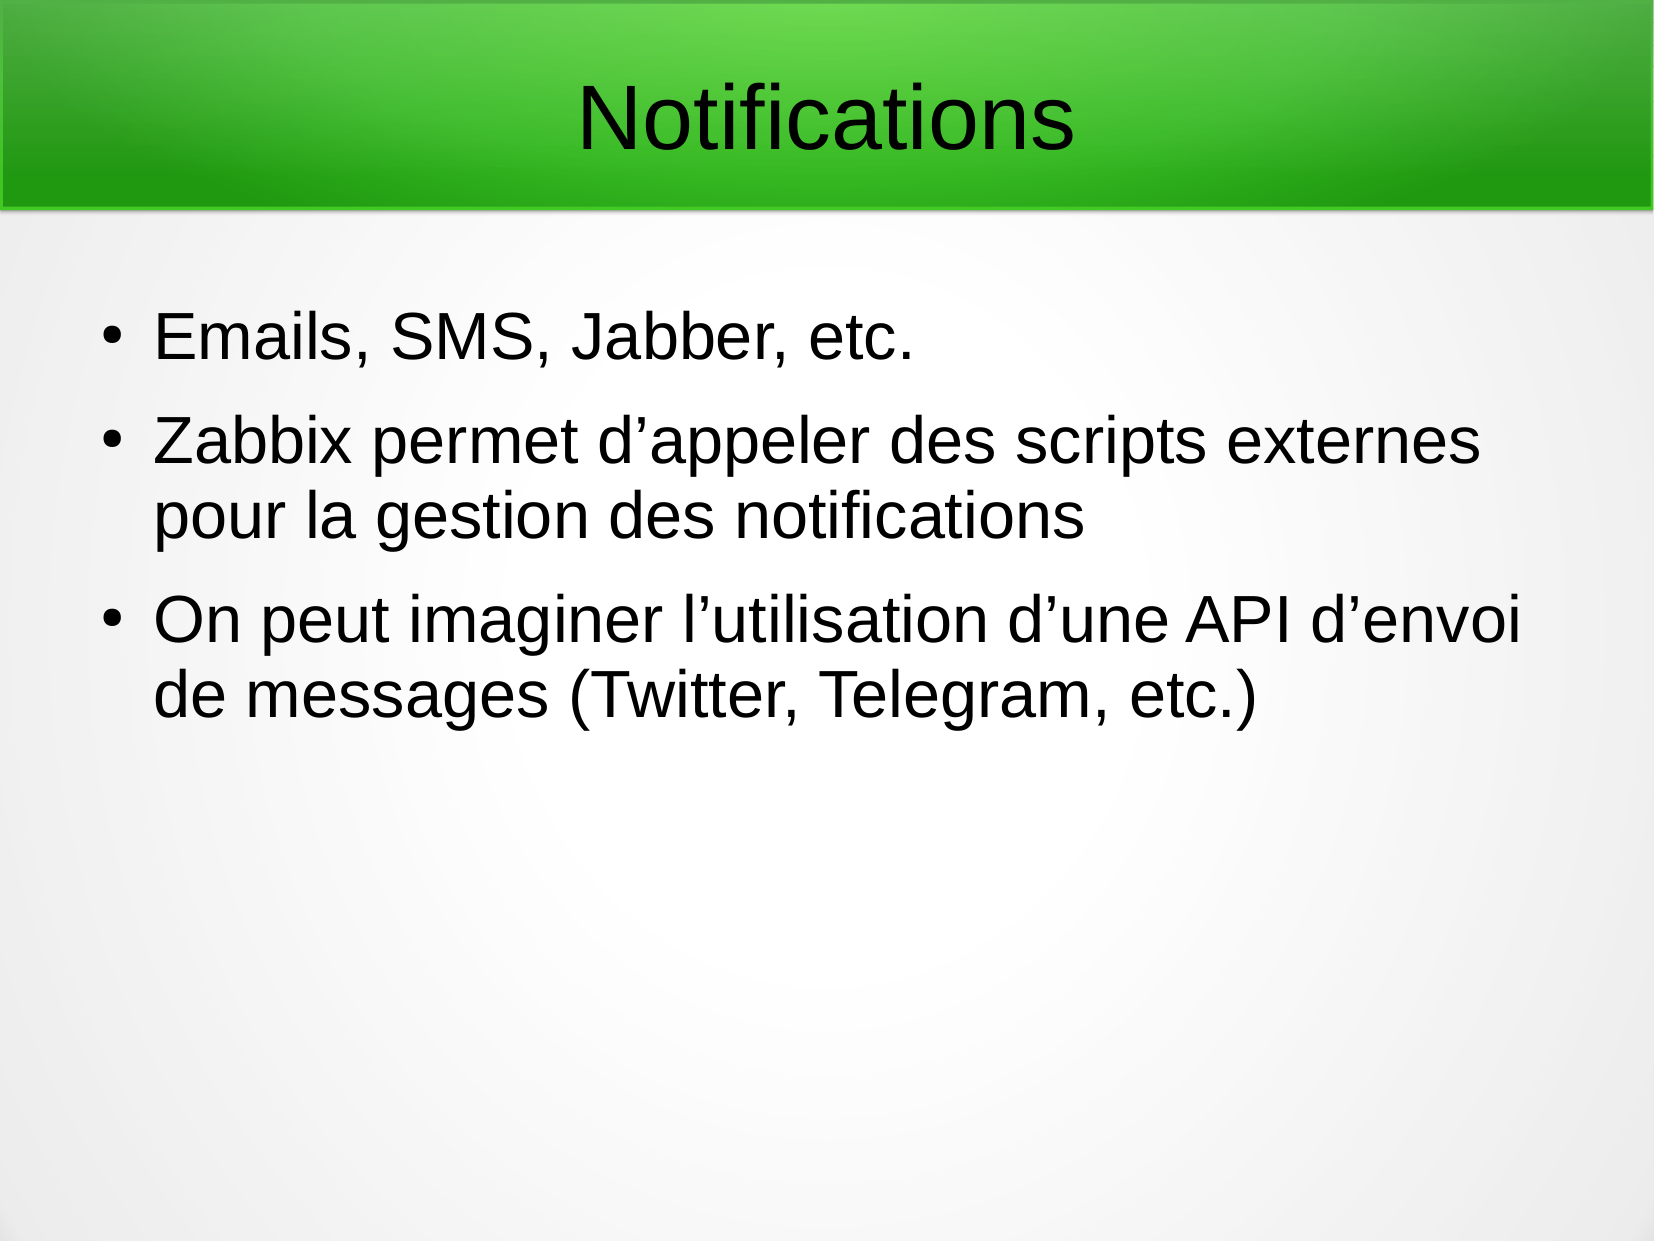

# Notifications
Emails, SMS, Jabber, etc.
Zabbix permet d’appeler des scripts externes pour la gestion des notifications
On peut imaginer l’utilisation d’une API d’envoi de messages (Twitter, Telegram, etc.)